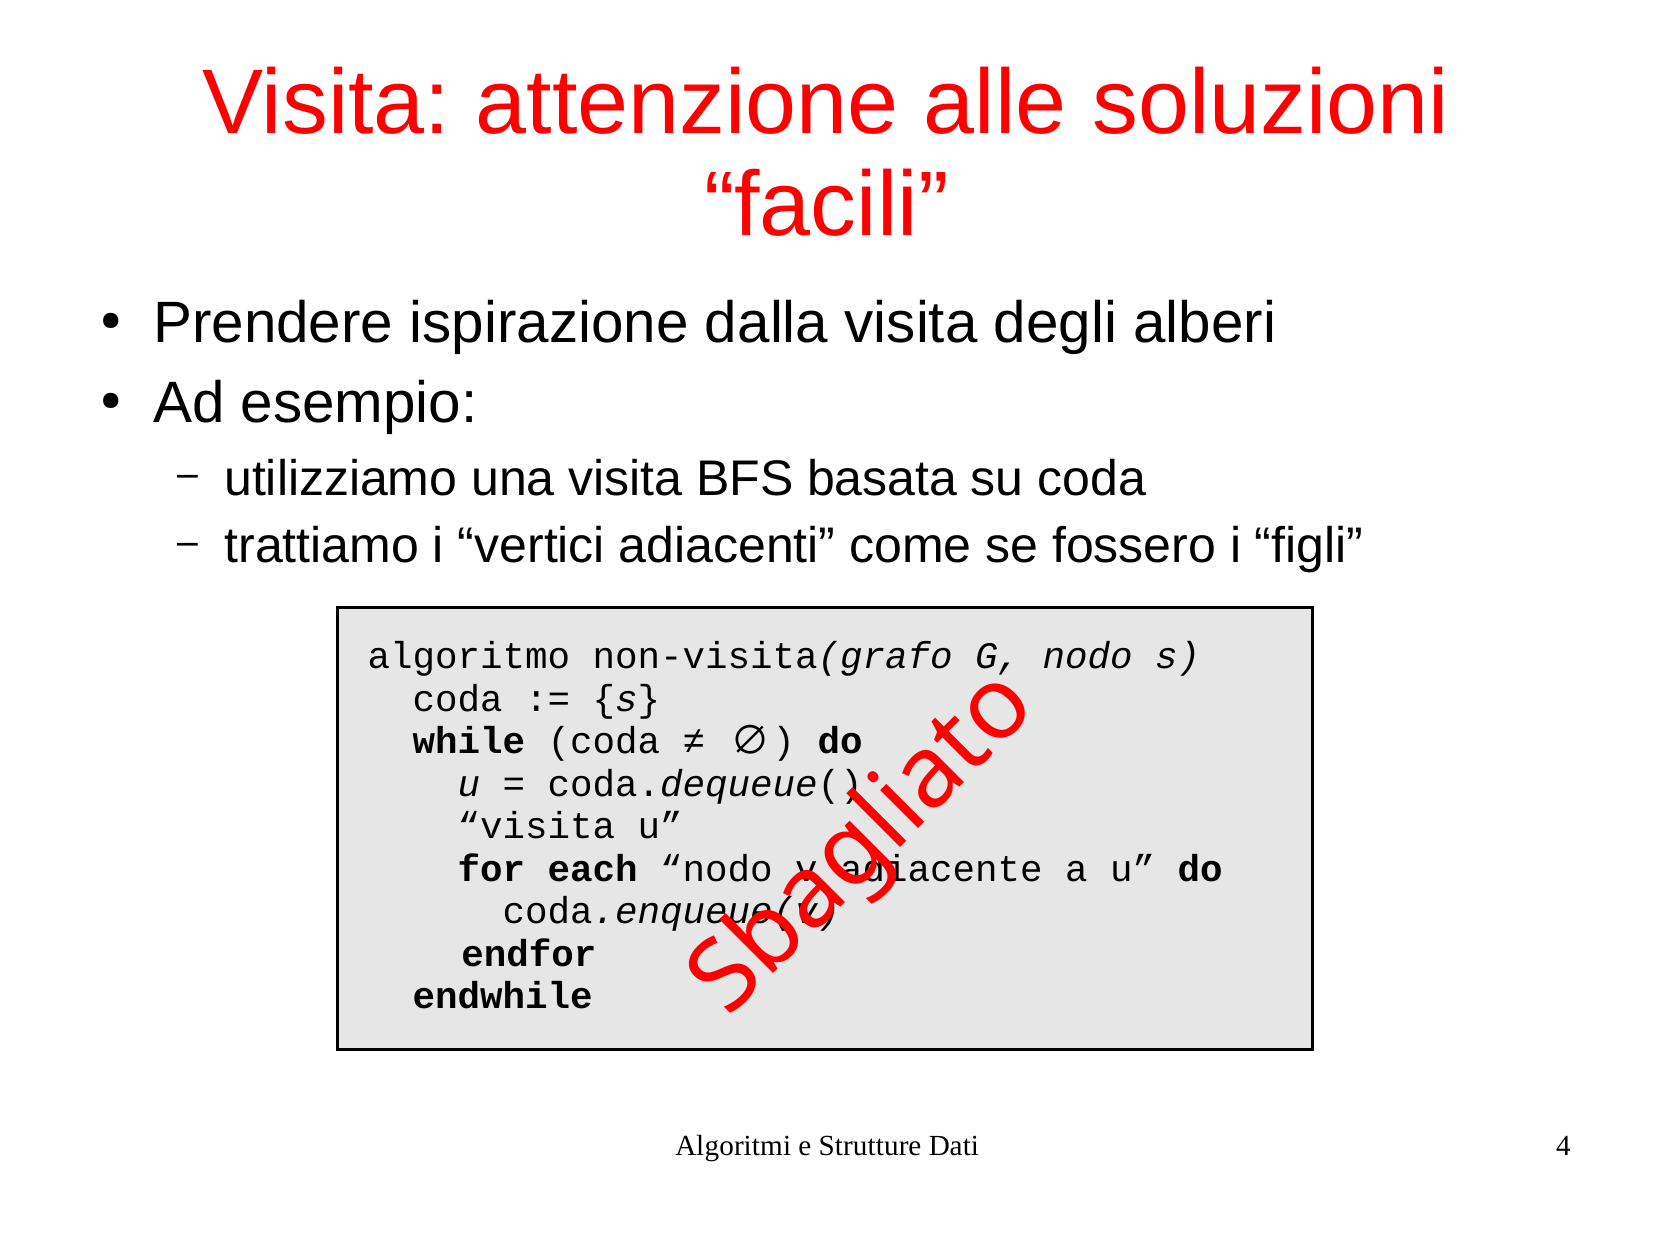

# Visita: attenzione alle soluzioni “facili”
Prendere ispirazione dalla visita degli alberi
Ad esempio:
utilizziamo una visita BFS basata su coda
trattiamo i “vertici adiacenti” come se fossero i “figli”
algoritmo non-visita(grafo G, nodo s)
 coda := {s}
 while (coda ≠ ∅) do
 u = coda.dequeue()
 “visita u”
 for each “nodo v adiacente a u” do
 coda.enqueue(v)
	endfor
 endwhile
Sbagliato
Algoritmi e Strutture Dati
4